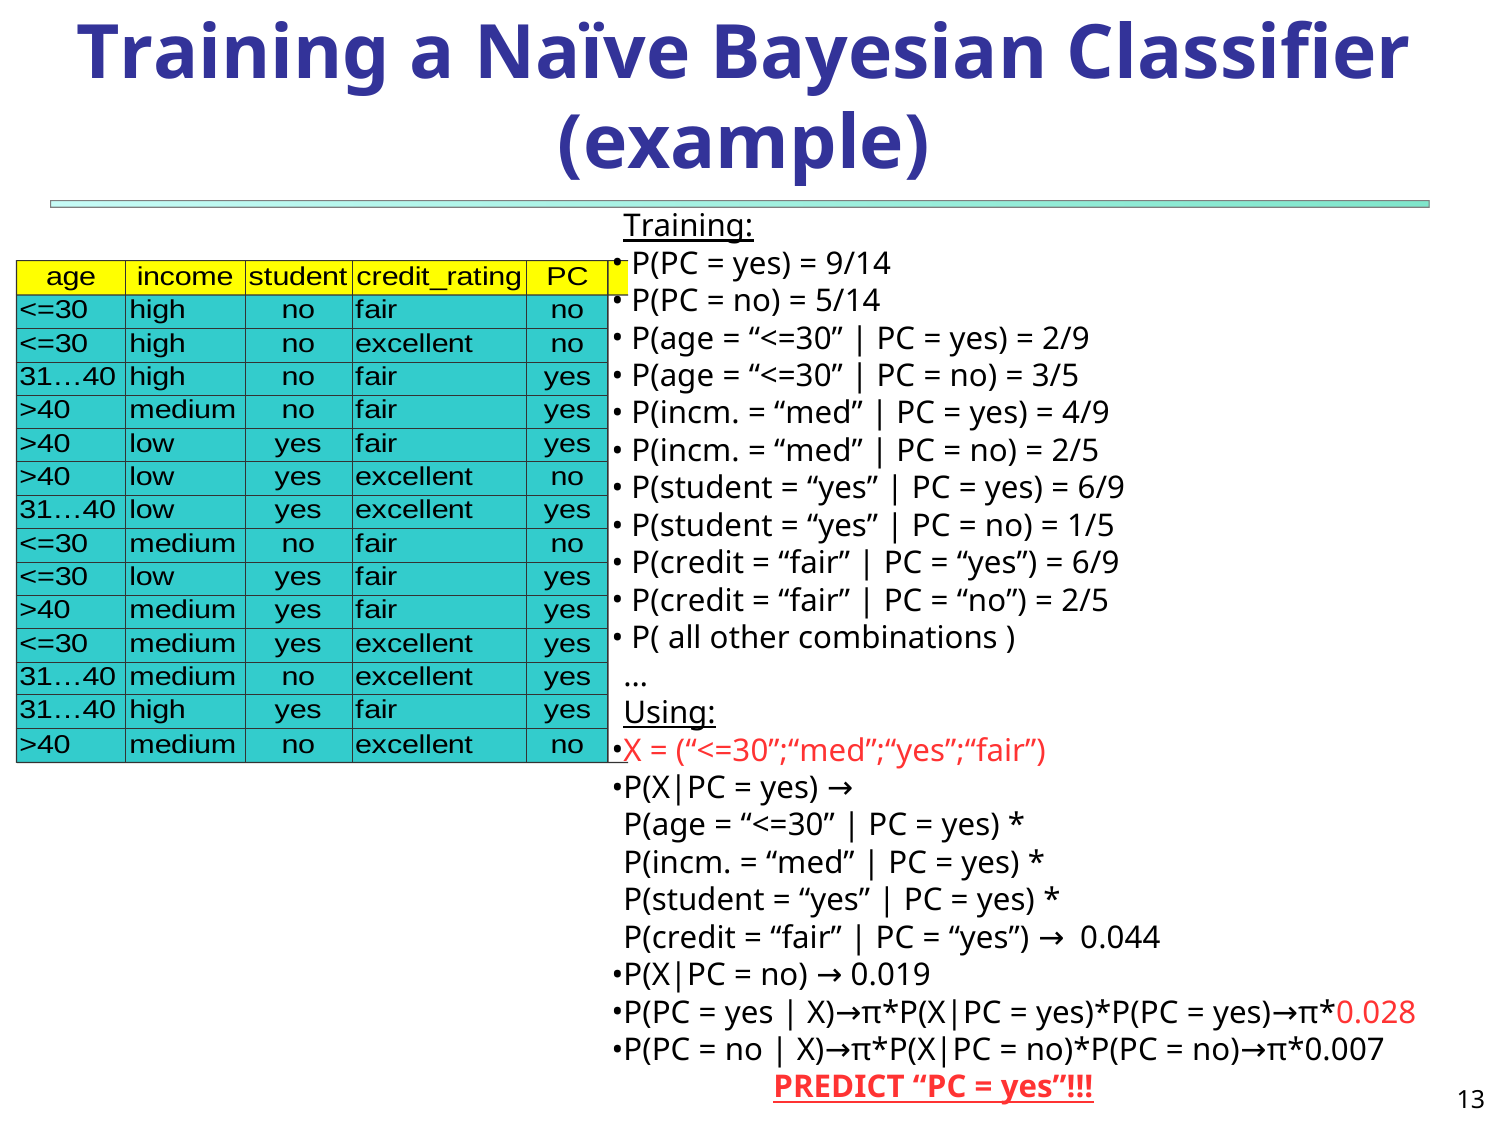

# Training a Naïve Bayesian Classifier (example)
Training:
 P(PC = yes) = 9/14
 P(PC = no) = 5/14
 P(age = “<=30” | PC = yes) = 2/9
 P(age = “<=30” | PC = no) = 3/5
 P(incm. = “med” | PC = yes) = 4/9
 P(incm. = “med” | PC = no) = 2/5
 P(student = “yes” | PC = yes) = 6/9
 P(student = “yes” | PC = no) = 1/5
 P(credit = “fair” | PC = “yes”) = 6/9
 P(credit = “fair” | PC = “no”) = 2/5
 P( all other combinations )
…
Using:
X = (“<=30”;“med”;“yes”;“fair”)
P(X|PC = yes) →
P(age = “<=30” | PC = yes) *
P(incm. = “med” | PC = yes) *
P(student = “yes” | PC = yes) *
P(credit = “fair” | PC = “yes”) → 0.044
P(X|PC = no) → 0.019
P(PC = yes | X)→π*P(X|PC = yes)*P(PC = yes)→π*0.028
P(PC = no | X)→π*P(X|PC = no)*P(PC = no)→π*0.007
PREDICT “PC = yes”!!!